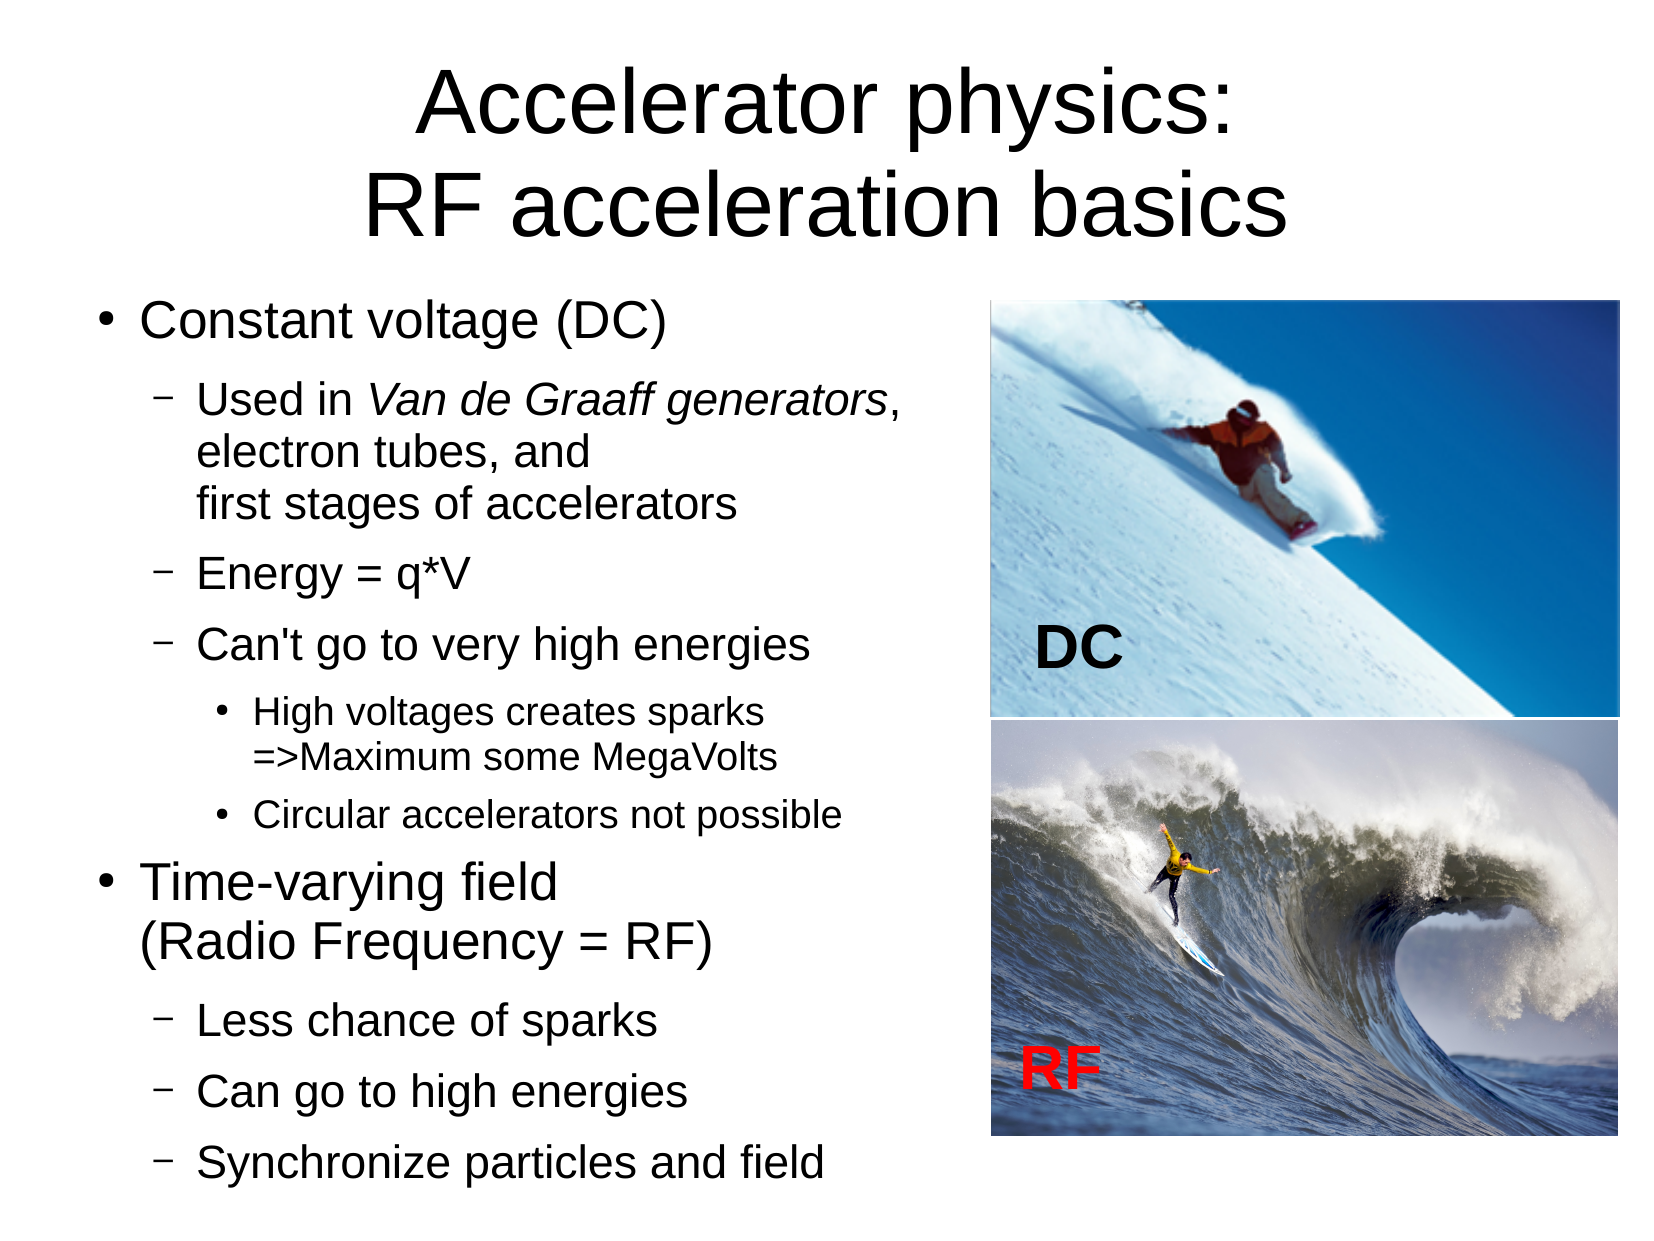

# Accelerator physics: RF acceleration basics
Constant voltage (DC)
Used in Van de Graaff generators,
electron tubes, and
first stages of accelerators
Energy = q*V
Can't go to very high energies
High voltages creates sparks
=>Maximum some MegaVolts
Circular accelerators not possible
Time-varying field
(Radio Frequency = RF)
Less chance of sparks
Can go to high energies
Synchronize particles and field
DC
RF